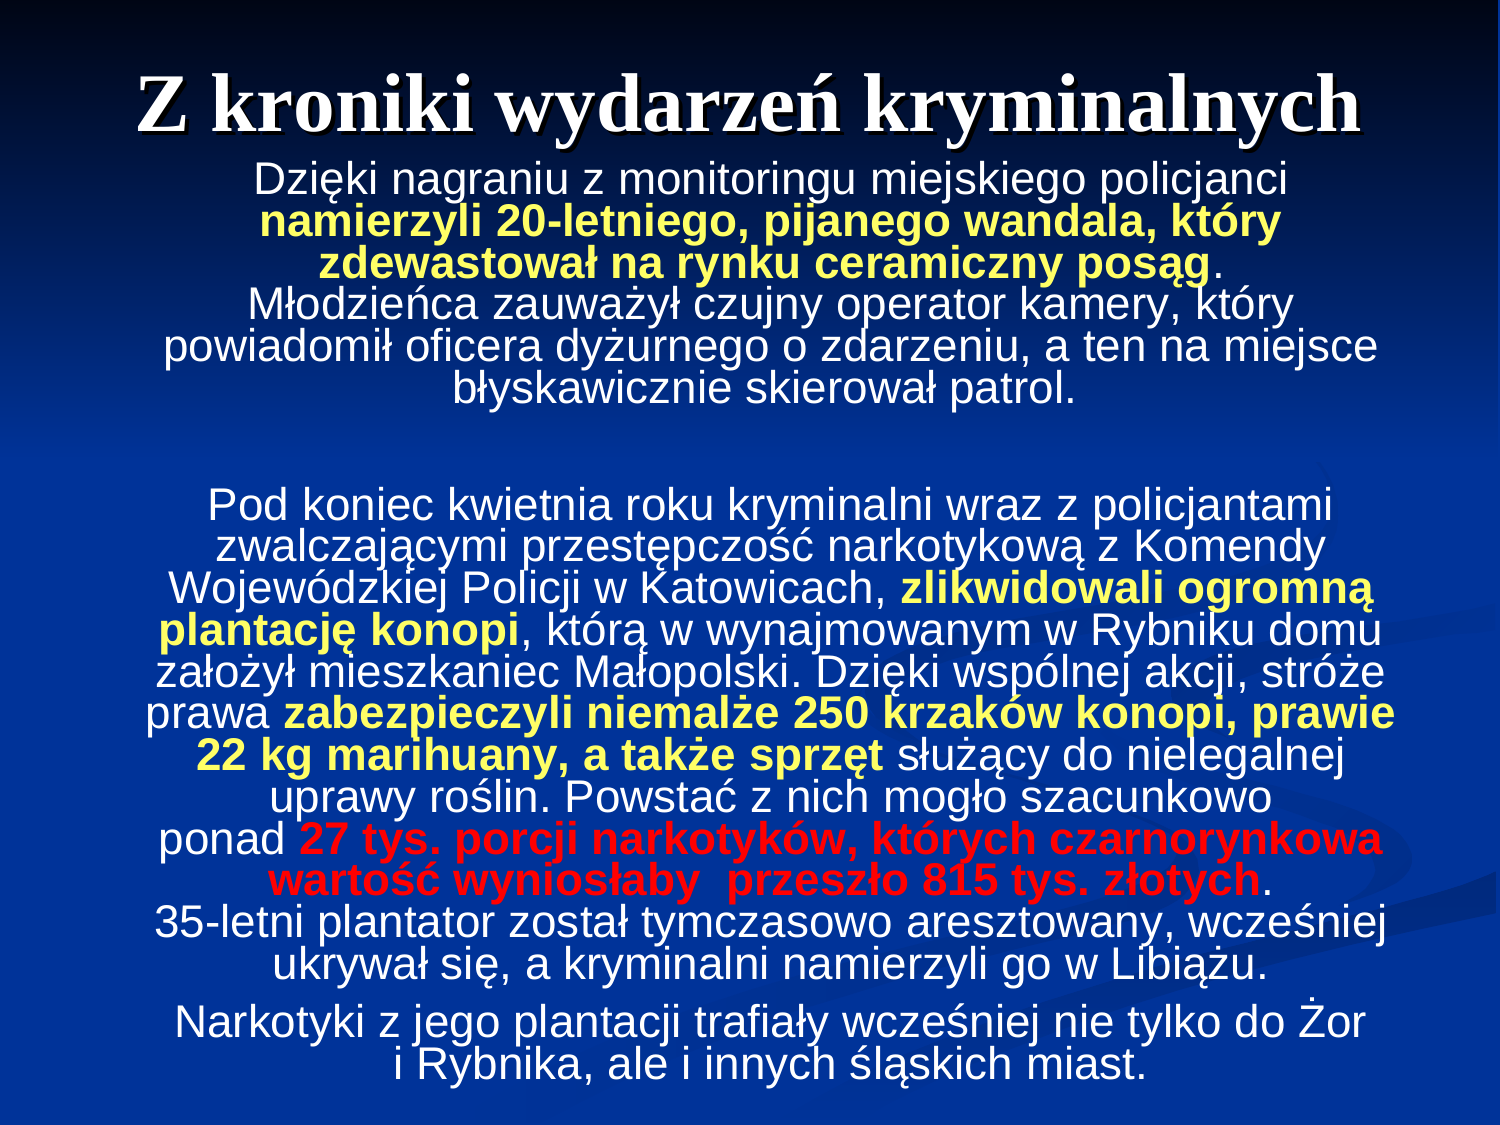

# Z kroniki wydarzeń kryminalnych
Dzięki nagraniu z monitoringu miejskiego policjanci namierzyli 20-letniego, pijanego wandala, który zdewastował na rynku ceramiczny posąg.
Młodzieńca zauważył czujny operator kamery, który powiadomił oficera dyżurnego o zdarzeniu, a ten na miejsce błyskawicznie skierował patrol.
Pod koniec kwietnia roku kryminalni wraz z policjantami zwalczającymi przestępczość narkotykową z Komendy Wojewódzkiej Policji w Katowicach, zlikwidowali ogromną plantację konopi, którą w wynajmowanym w Rybniku domu założył mieszkaniec Małopolski. Dzięki wspólnej akcji, stróże prawa zabezpieczyli niemalże 250 krzaków konopi, prawie 22 kg marihuany, a także sprzęt służący do nielegalnej uprawy roślin. Powstać z nich mogło szacunkowo
ponad 27 tys. porcji narkotyków, których czarnorynkowa wartość wyniosłaby przeszło 815 tys. złotych.
35-letni plantator został tymczasowo aresztowany, wcześniej ukrywał się, a kryminalni namierzyli go w Libiążu.
Narkotyki z jego plantacji trafiały wcześniej nie tylko do Żor
i Rybnika, ale i innych śląskich miast.